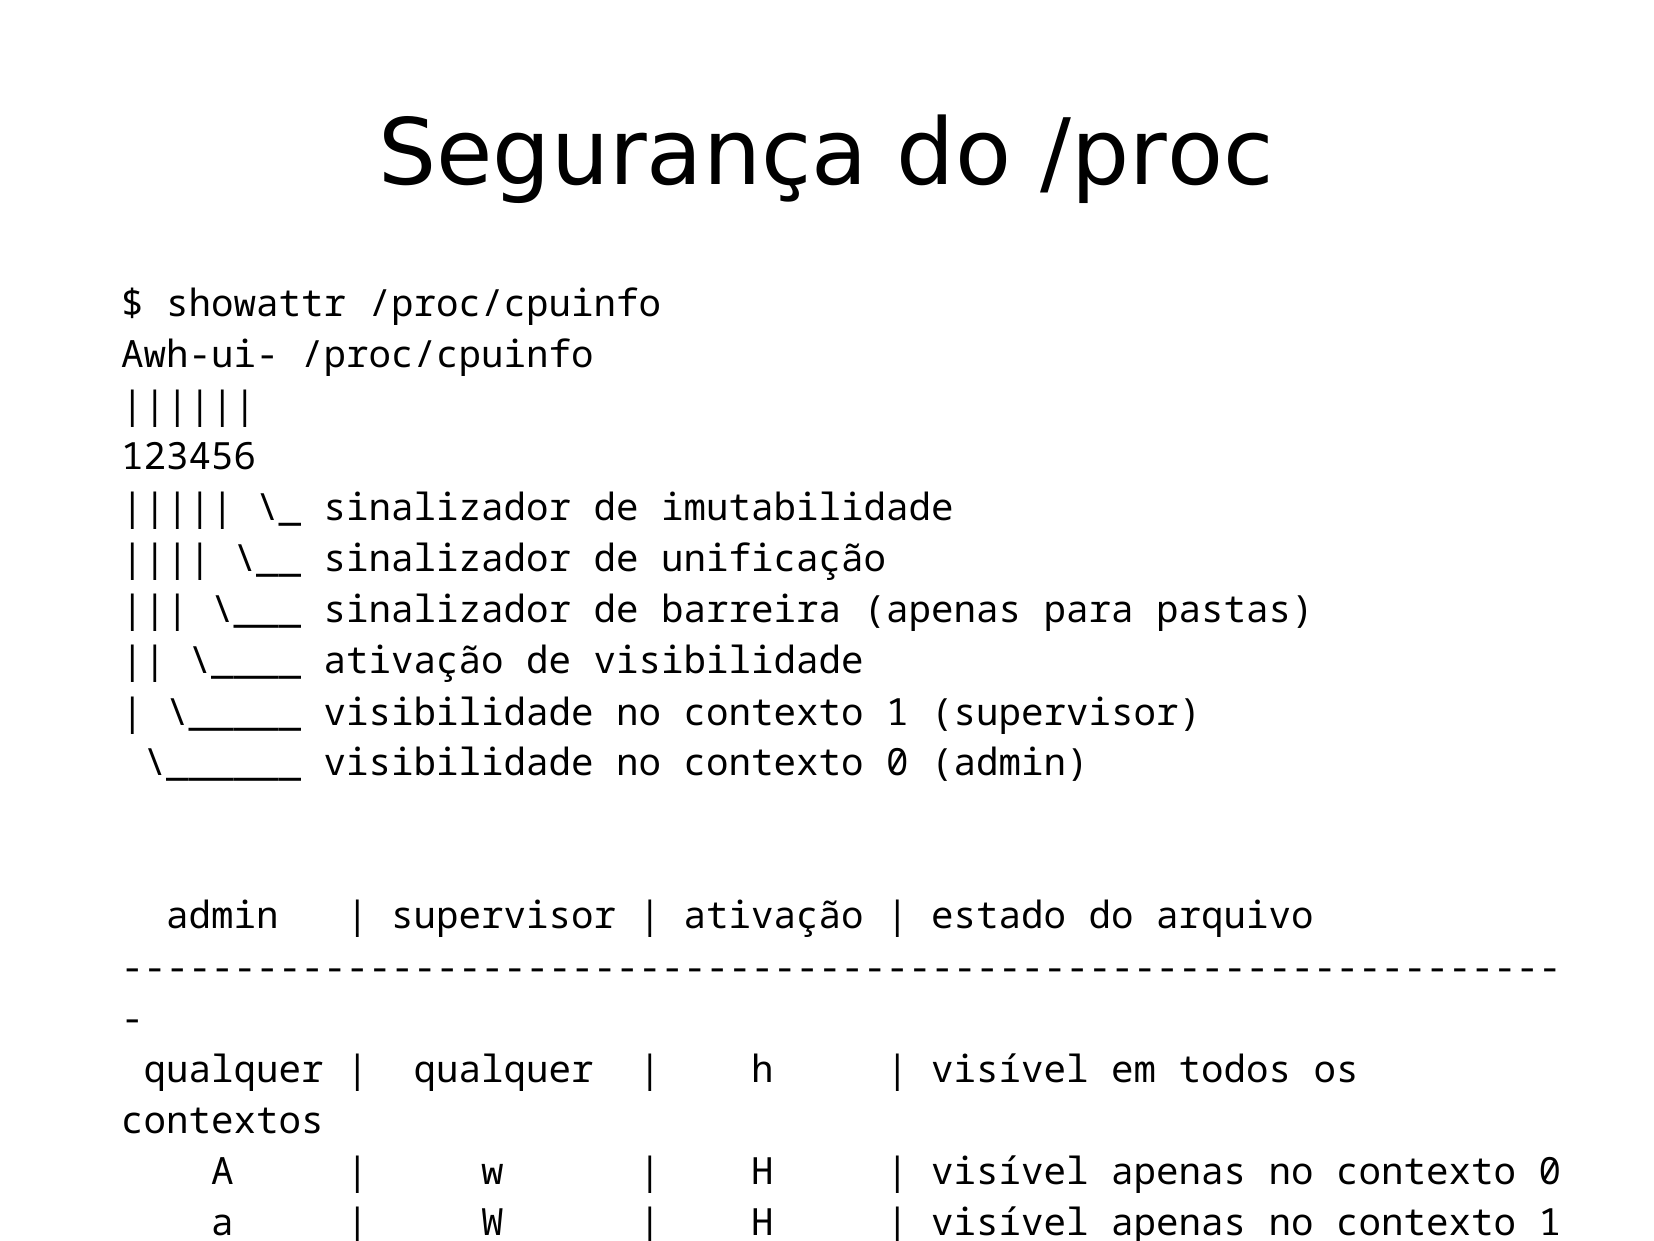

# Segurança do /proc
$ showattr /proc/cpuinfo
Awh-ui- /proc/cpuinfo
||||||
123456
||||| \_ sinalizador de imutabilidade
|||| \__ sinalizador de unificação
||| \___ sinalizador de barreira (apenas para pastas)
|| \____ ativação de visibilidade
| \_____ visibilidade no contexto 1 (supervisor)
 \______ visibilidade no contexto 0 (admin)
 admin | supervisor | ativação | estado do arquivo
-----------------------------------------------------------------
 qualquer | qualquer | h | visível em todos os contextos
 A | w | H | visível apenas no contexto 0
 a | W | H | visível apenas no contexto 1
 A | W | H | visível apenas nos ctxs 0 e 1
 a | w | H | invisível em todos os ctxs